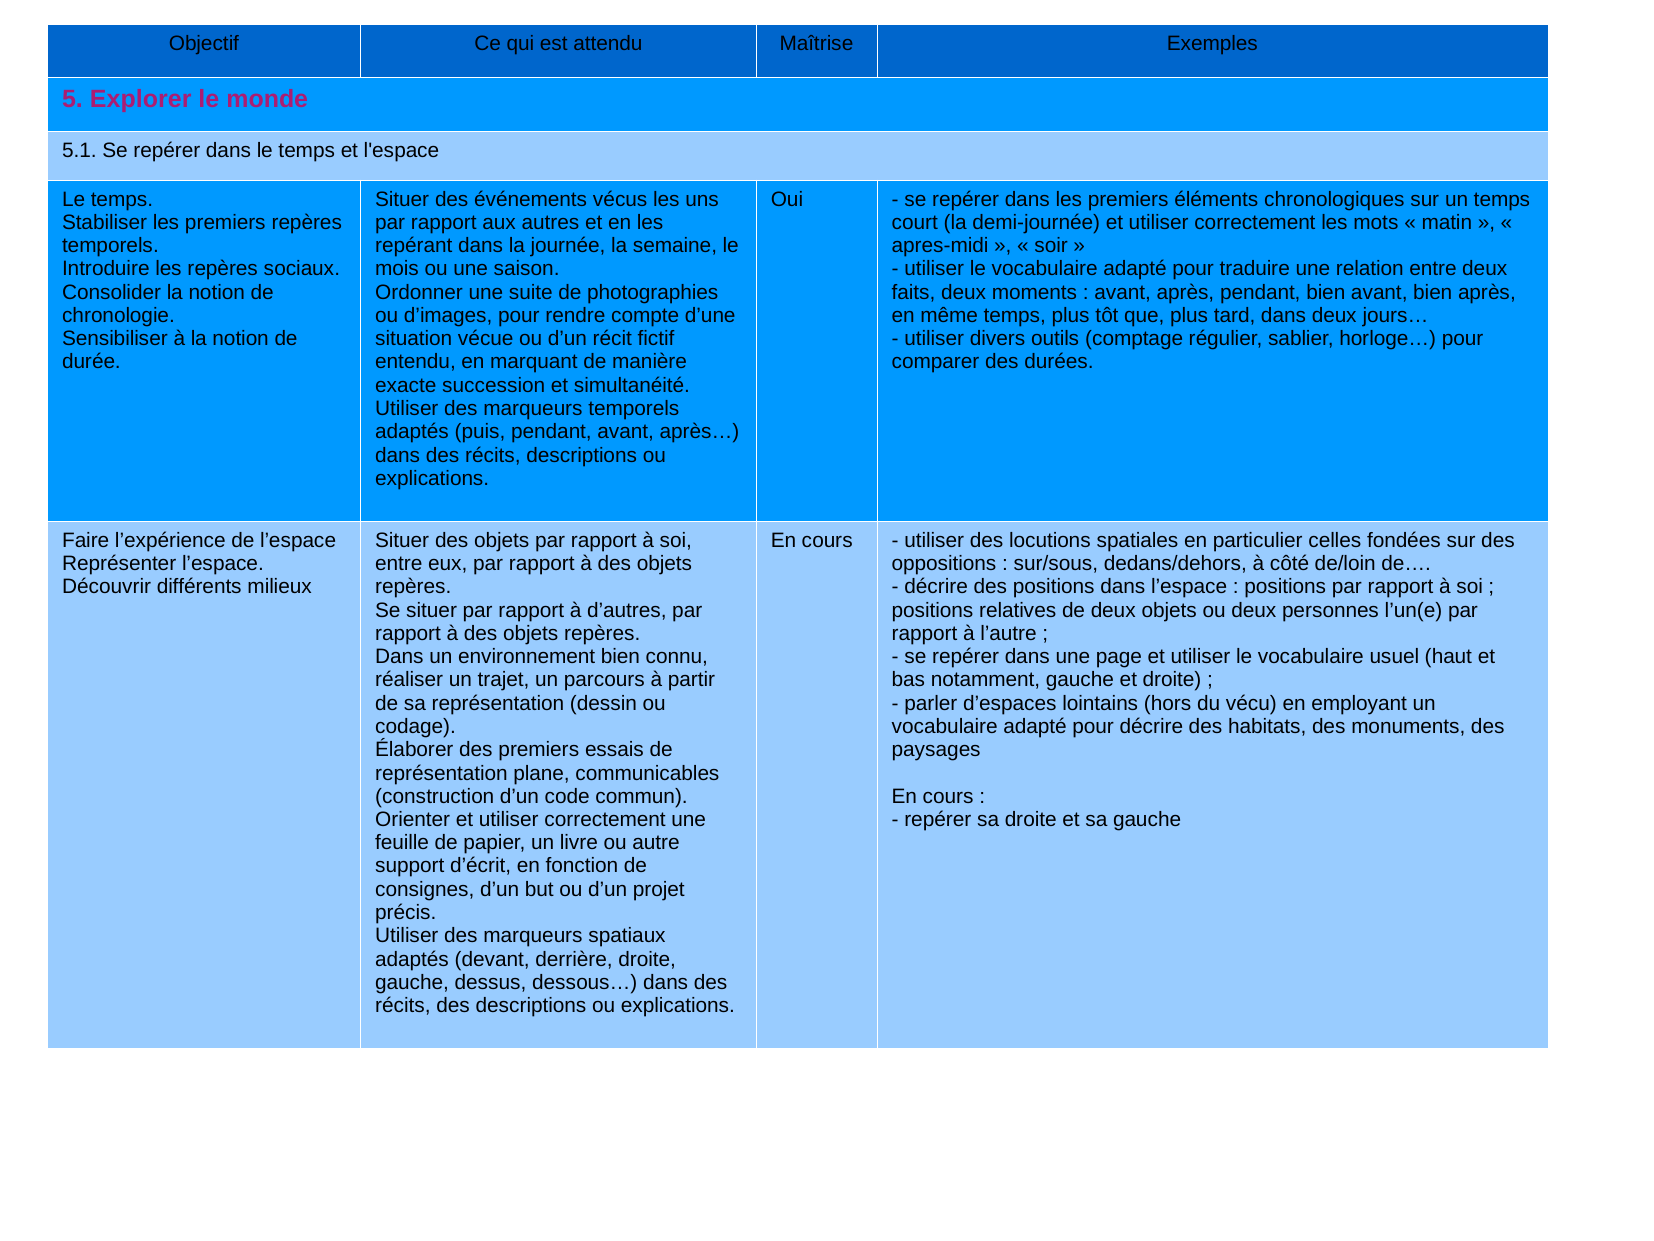

| Objectif | Ce qui est attendu | Maîtrise | Exemples |
| --- | --- | --- | --- |
| 5. Explorer le monde | | | |
| 5.1. Se repérer dans le temps et l'espace | | | |
| Le temps. Stabiliser les premiers repères temporels. Introduire les repères sociaux. Consolider la notion de chronologie. Sensibiliser à la notion de durée. | Situer des événements vécus les uns par rapport aux autres et en les repérant dans la journée, la semaine, le mois ou une saison. Ordonner une suite de photographies ou d’images, pour rendre compte d’une situation vécue ou d’un récit fictif entendu, en marquant de manière exacte succession et simultanéité. Utiliser des marqueurs temporels adaptés (puis, pendant, avant, après…) dans des récits, descriptions ou explications. | Oui | - se repérer dans les premiers éléments chronologiques sur un temps court (la demi-journée) et utiliser correctement les mots « matin », « apres-midi », « soir » - utiliser le vocabulaire adapté pour traduire une relation entre deux faits, deux moments : avant, après, pendant, bien avant, bien après, en même temps, plus tôt que, plus tard, dans deux jours… - utiliser divers outils (comptage régulier, sablier, horloge…) pour comparer des durées. |
| Faire l’expérience de l’espace Représenter l’espace. Découvrir différents milieux | Situer des objets par rapport à soi, entre eux, par rapport à des objets repères. Se situer par rapport à d’autres, par rapport à des objets repères. Dans un environnement bien connu, réaliser un trajet, un parcours à partir de sa représentation (dessin ou codage). Élaborer des premiers essais de représentation plane, communicables (construction d’un code commun). Orienter et utiliser correctement une feuille de papier, un livre ou autre support d’écrit, en fonction de consignes, d’un but ou d’un projet précis. Utiliser des marqueurs spatiaux adaptés (devant, derrière, droite, gauche, dessus, dessous…) dans des récits, des descriptions ou explications. | En cours | - utiliser des locutions spatiales en particulier celles fondées sur des oppositions : sur/sous, dedans/dehors, à côté de/loin de…. - décrire des positions dans l’espace : positions par rapport à soi ; positions relatives de deux objets ou deux personnes l’un(e) par rapport à l’autre ; - se repérer dans une page et utiliser le vocabulaire usuel (haut et bas notamment, gauche et droite) ; - parler d’espaces lointains (hors du vécu) en employant un vocabulaire adapté pour décrire des habitats, des monuments, des paysages En cours : - repérer sa droite et sa gauche |